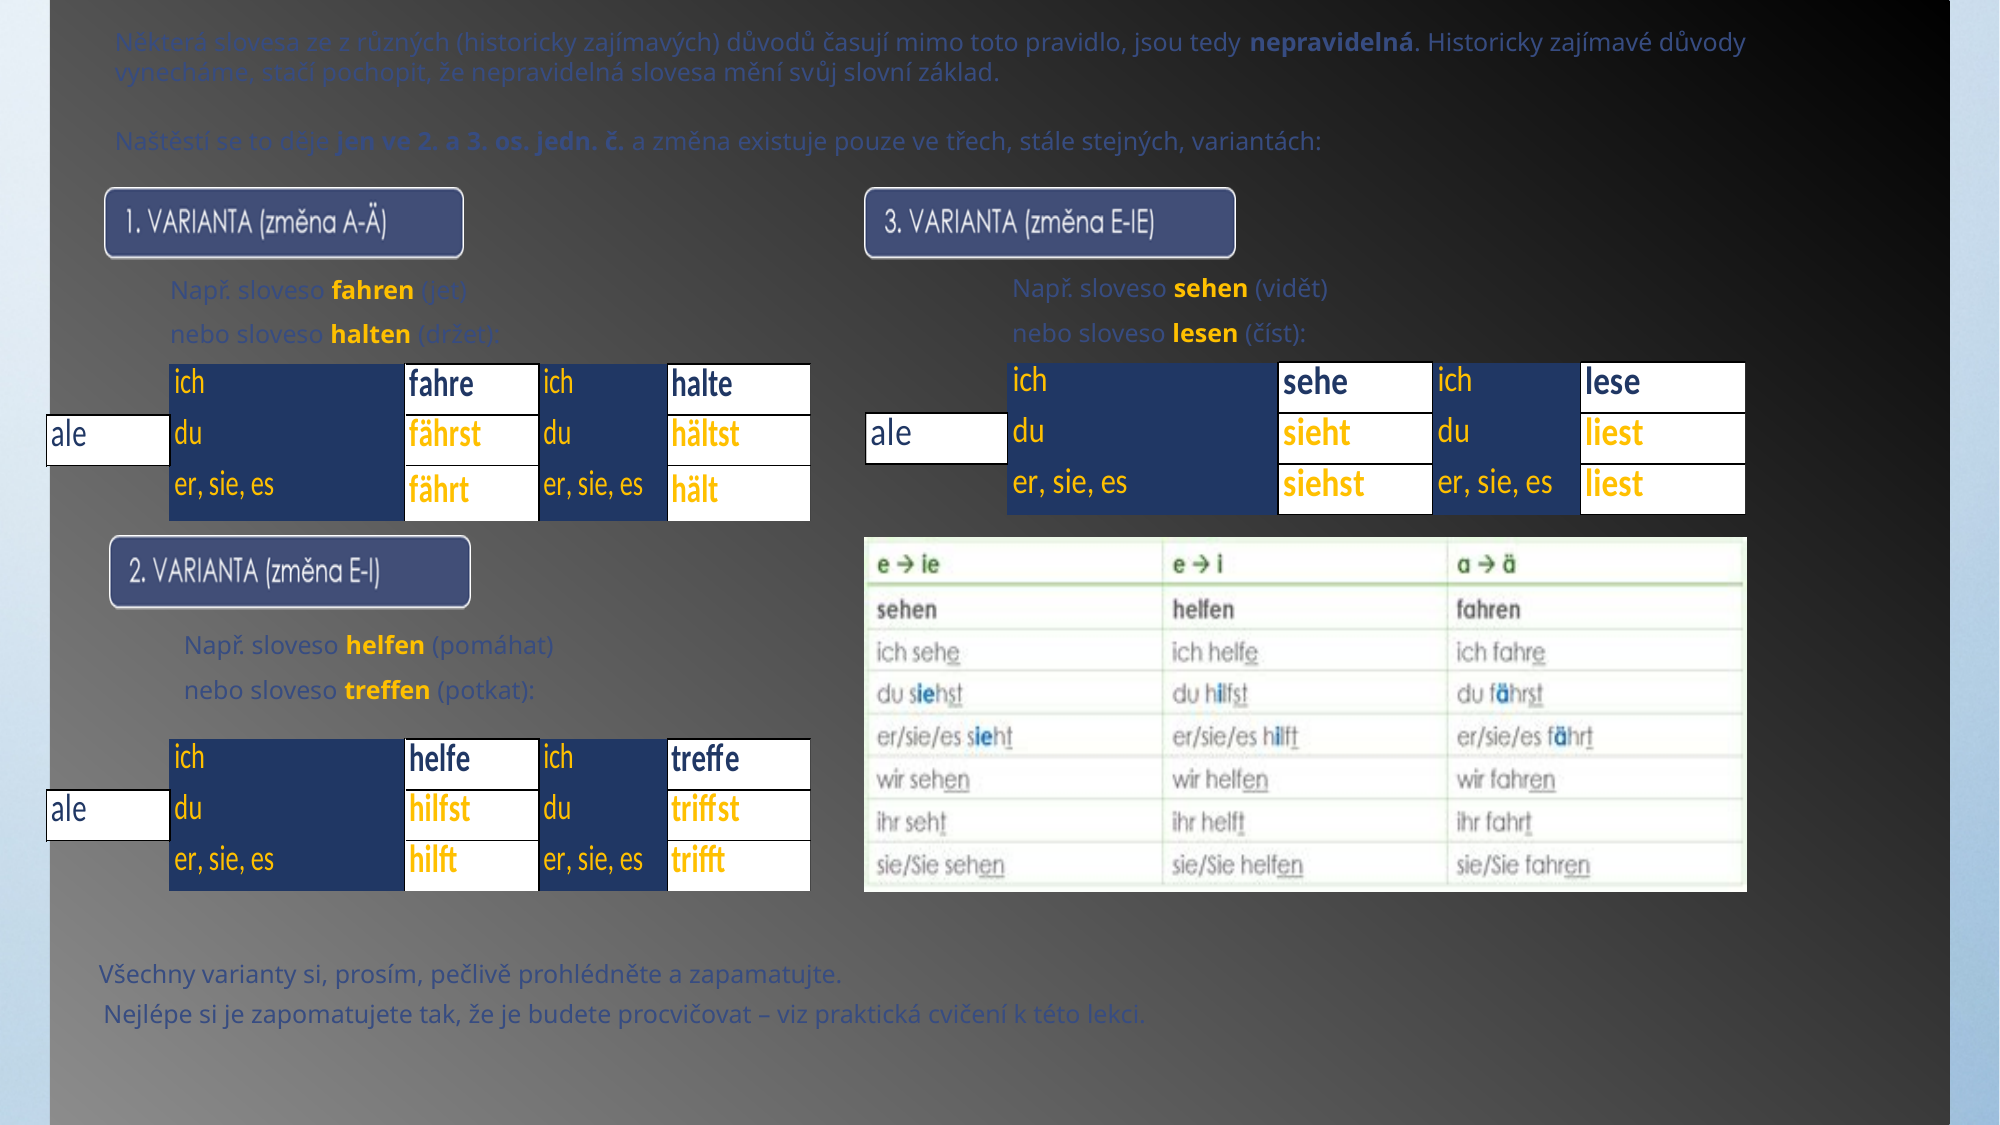

# Některá slovesa ze z různých (historicky zajímavých) důvodů časují mimo toto pravidlo, jsou tedy nepravidelná. Historicky zajímavé důvody vynecháme, stačí pochopit, že nepravidelná slovesa mění svůj slovní základ.
Naštěstí se to děje jen ve 2. a 3. os. jedn. č. a změna existuje pouze ve třech, stále stejných, variantách:
Např. sloveso sehen (vidět)
nebo sloveso lesen (číst):
Např. sloveso fahren (jet)
nebo sloveso halten (držet):
Např. sloveso helfen (pomáhat)
nebo sloveso treffen (potkat):
Všechny varianty si, prosím, pečlivě prohlédněte a zapamatujte.
Nejlépe si je zapomatujete tak, že je budete procvičovat – viz praktická cvičení k této lekci.